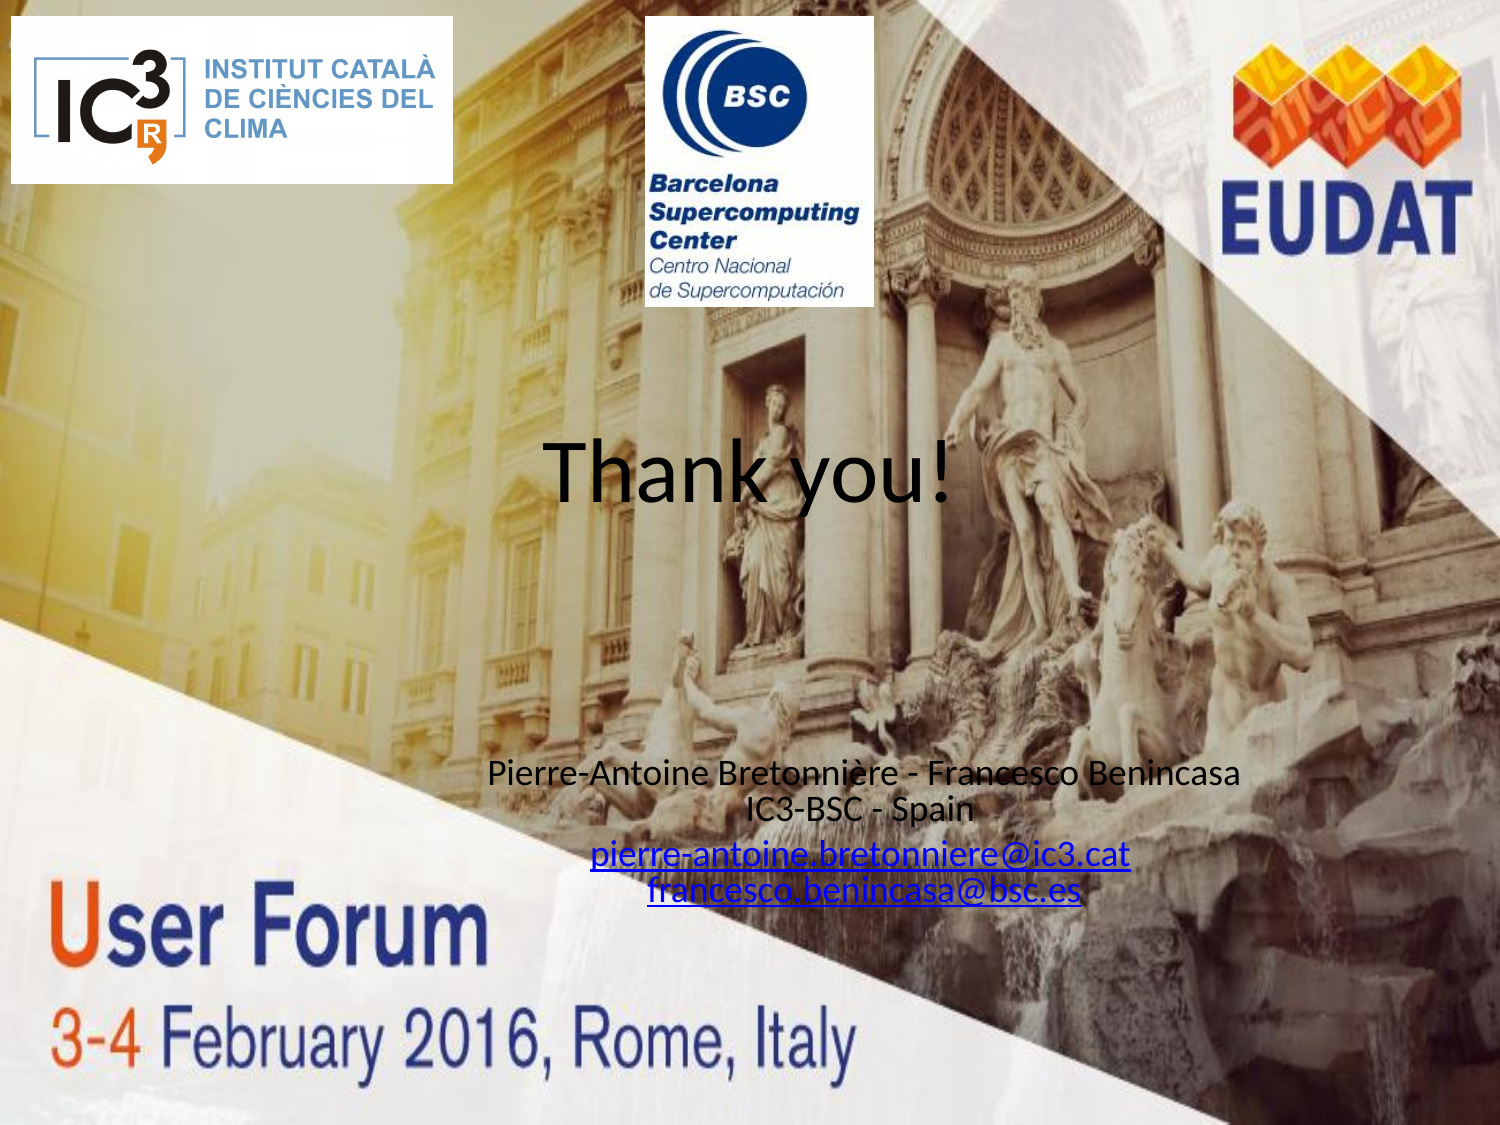

# Thank you!
Pierre-Antoine Bretonnière - Francesco Benincasa
IC3-BSC - Spain
pierre-antoine.bretonniere@ic3.cat francesco.benincasa@bsc.es